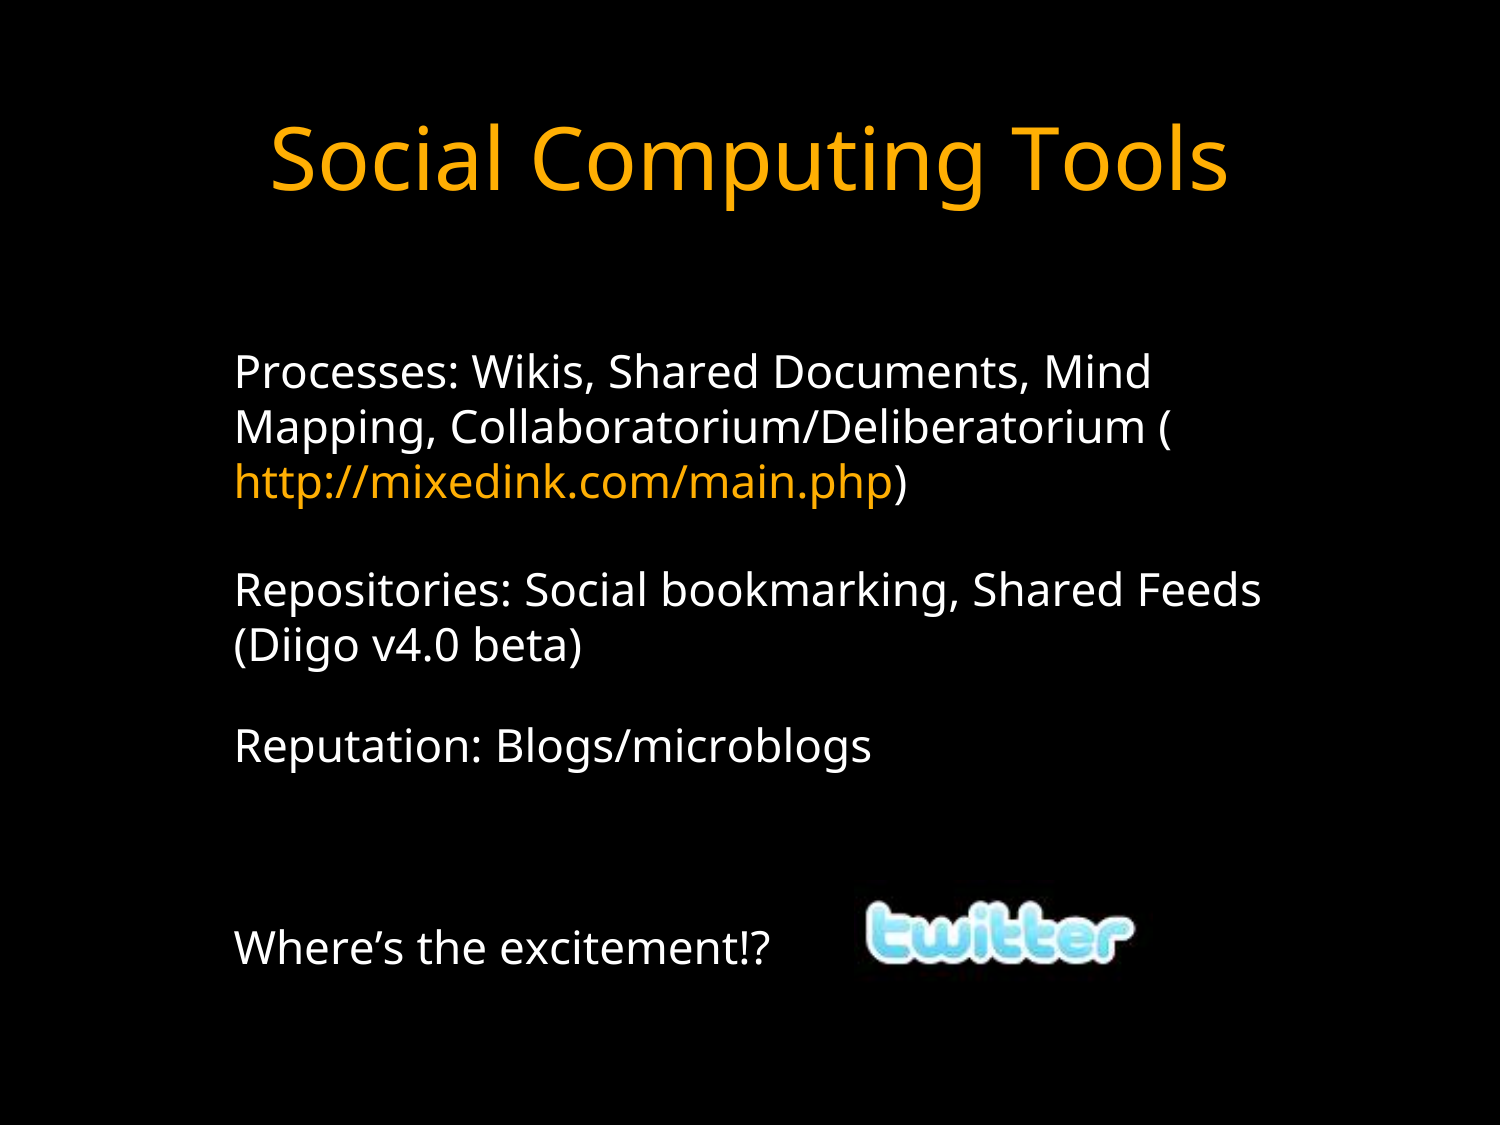

# Social Computing Tools
Processes: Wikis, Shared Documents, Mind Mapping, Collaboratorium/Deliberatorium (http://mixedink.com/main.php)
Repositories: Social bookmarking, Shared Feeds (Diigo v4.0 beta)
Reputation: Blogs/microblogs
	Where’s the excitement!?